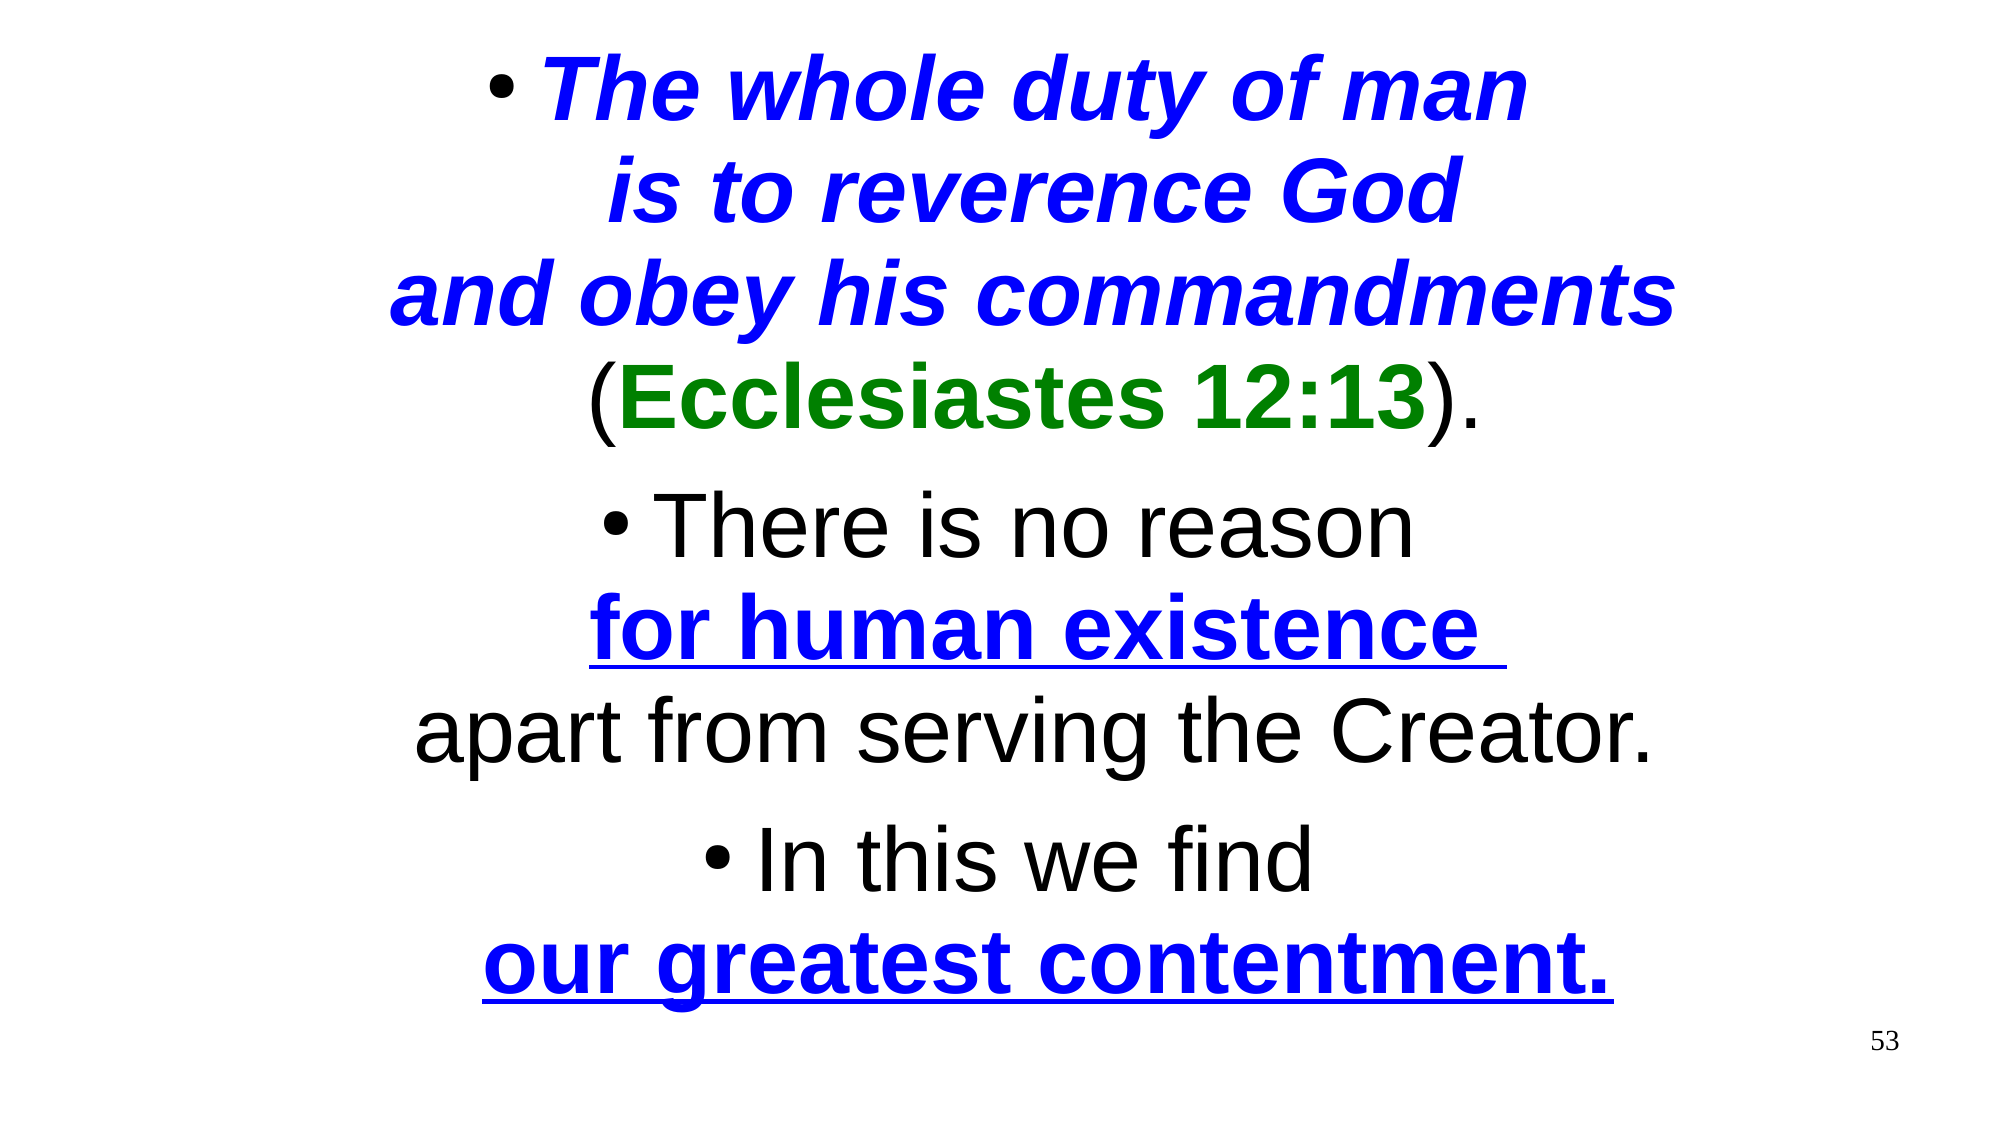

# The whole duty of man is to reverence God and obey his commandments (Ecclesiastes 12:13).
There is no reason
for human existence
apart from serving the Creator.
In this we find
our greatest contentment.
53